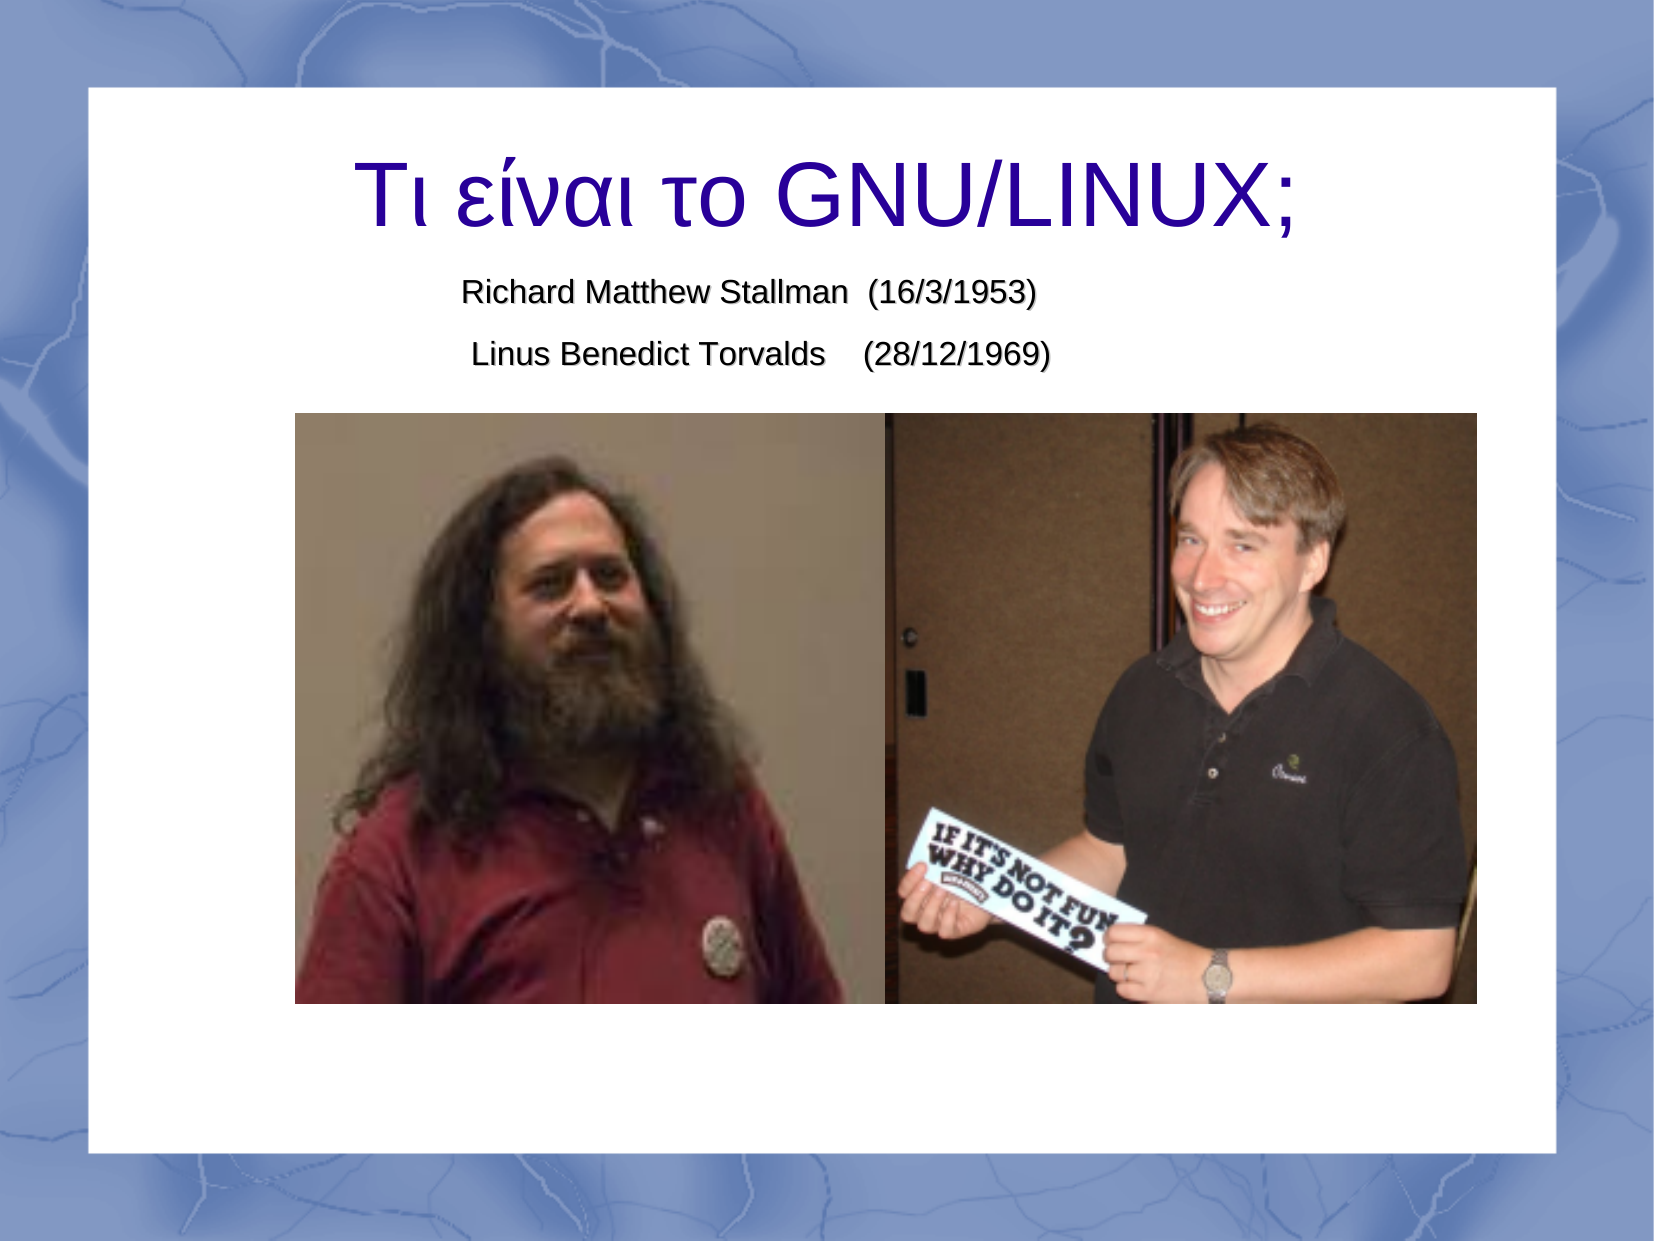

# Τι είναι το GNU/LINUX;
 Richard Matthew Stallman (16/3/1953)
 Linus Benedict Torvalds (28/12/1969)
RICHARD STALLMAN